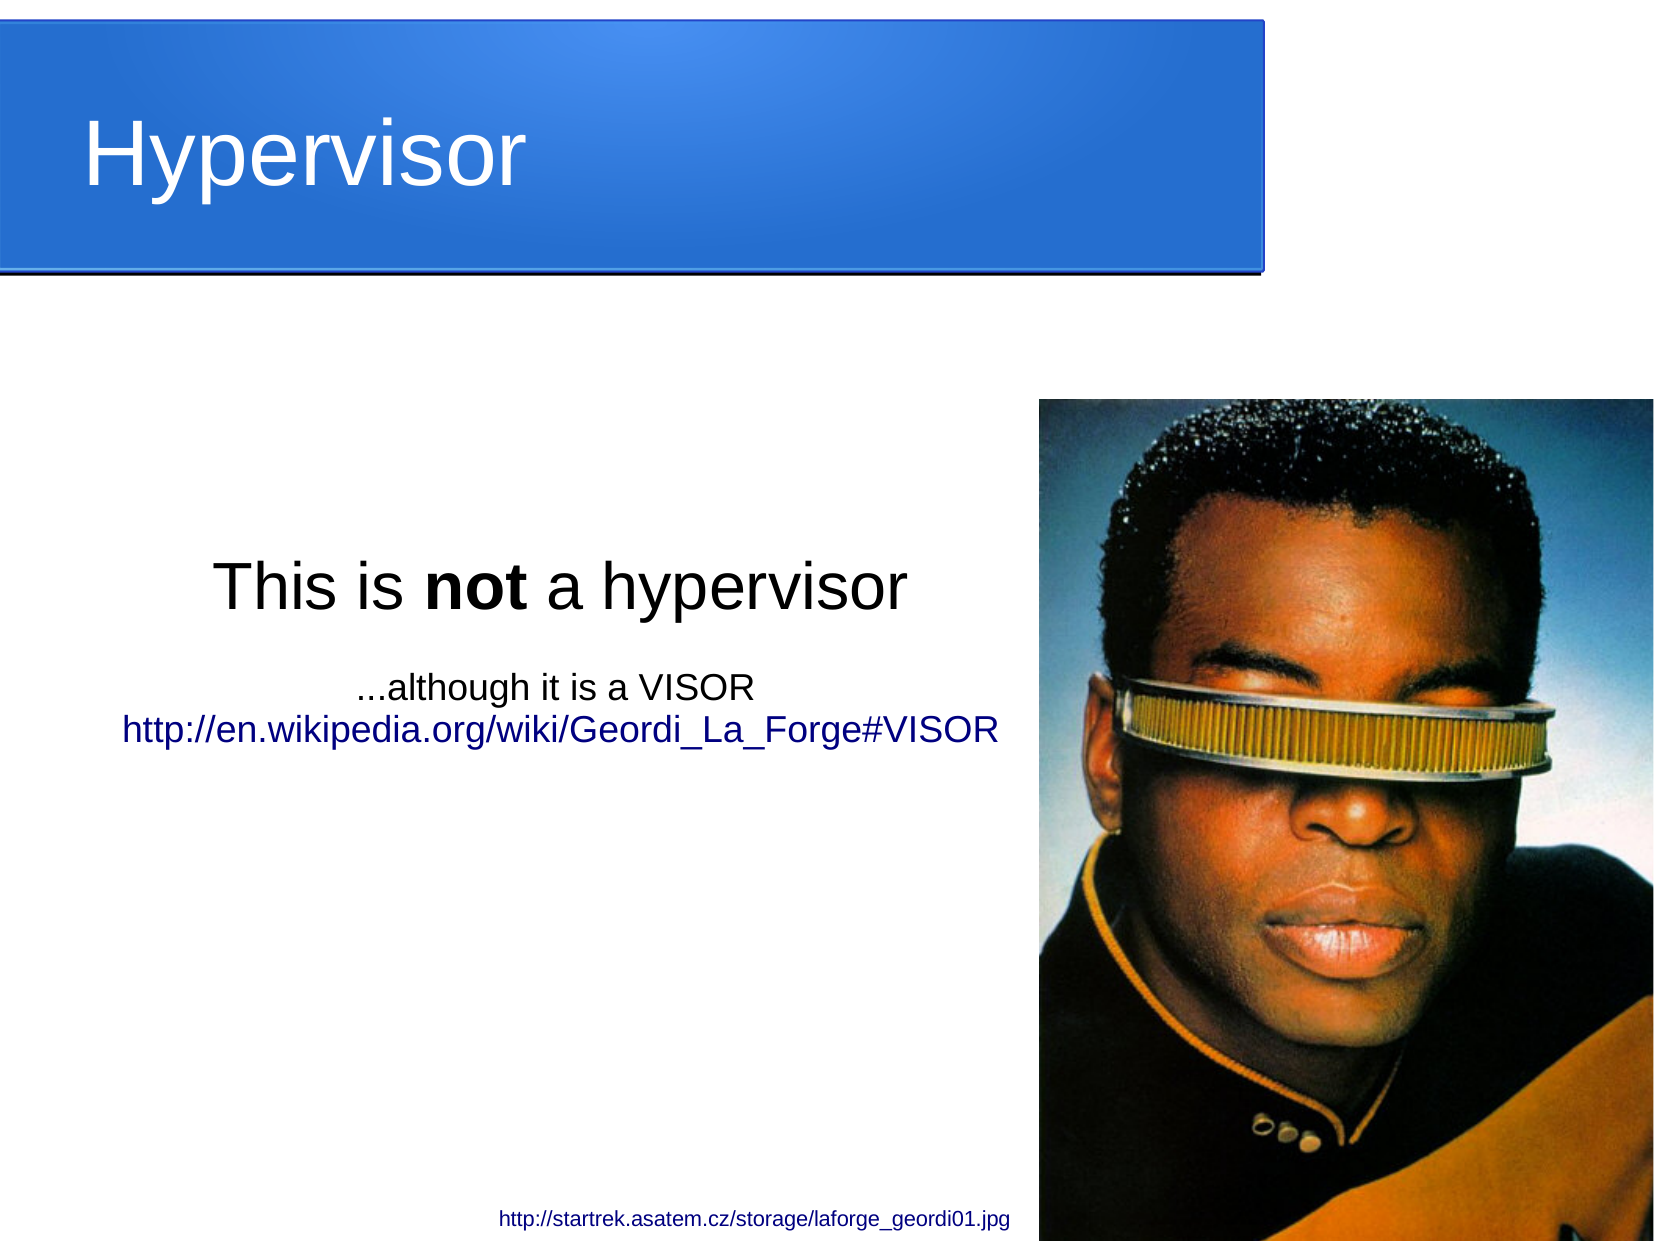

# Hypervisor
This is not a hypervisor
...although it is a VISOR http://en.wikipedia.org/wiki/Geordi_La_Forge#VISOR
http://startrek.asatem.cz/storage/laforge_geordi01.jpg